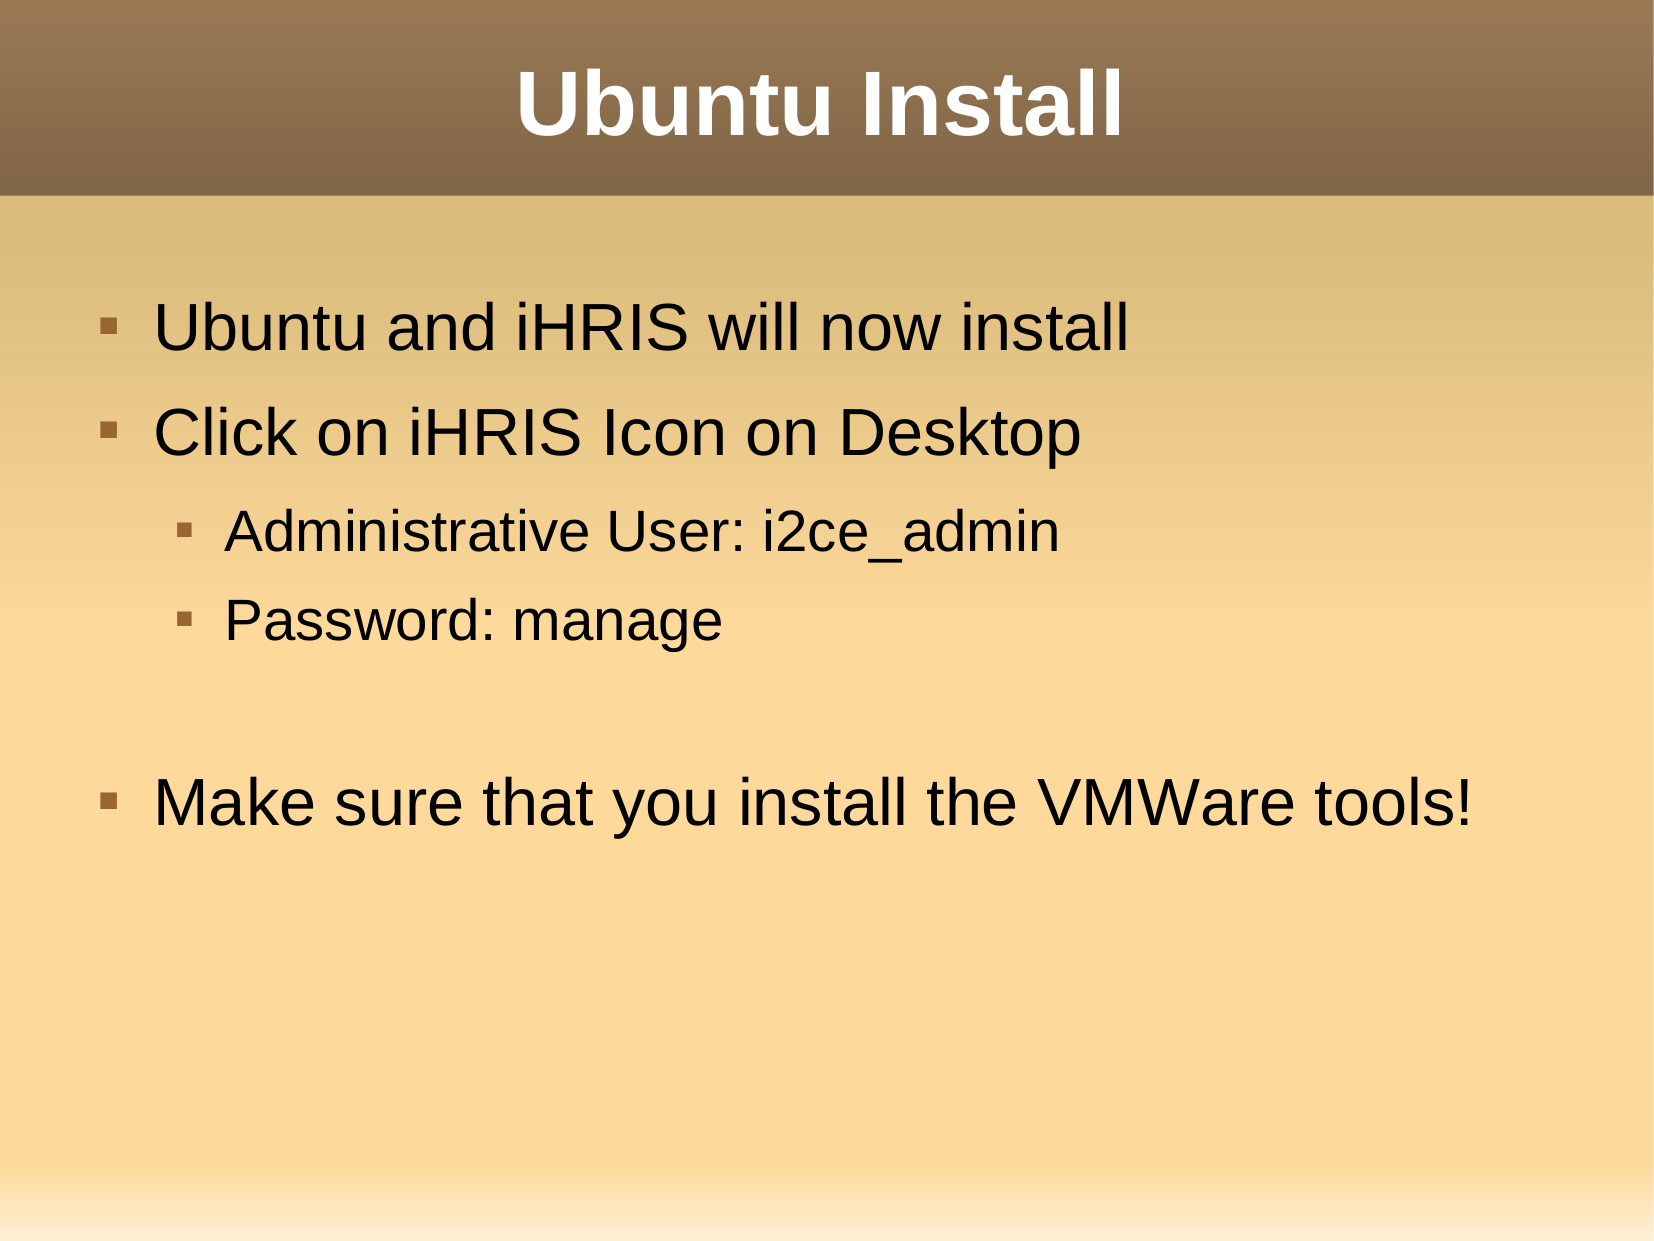

# Ubuntu Install
Ubuntu and iHRIS will now install
Click on iHRIS Icon on Desktop
Administrative User: i2ce_admin
Password: manage
Make sure that you install the VMWare tools!